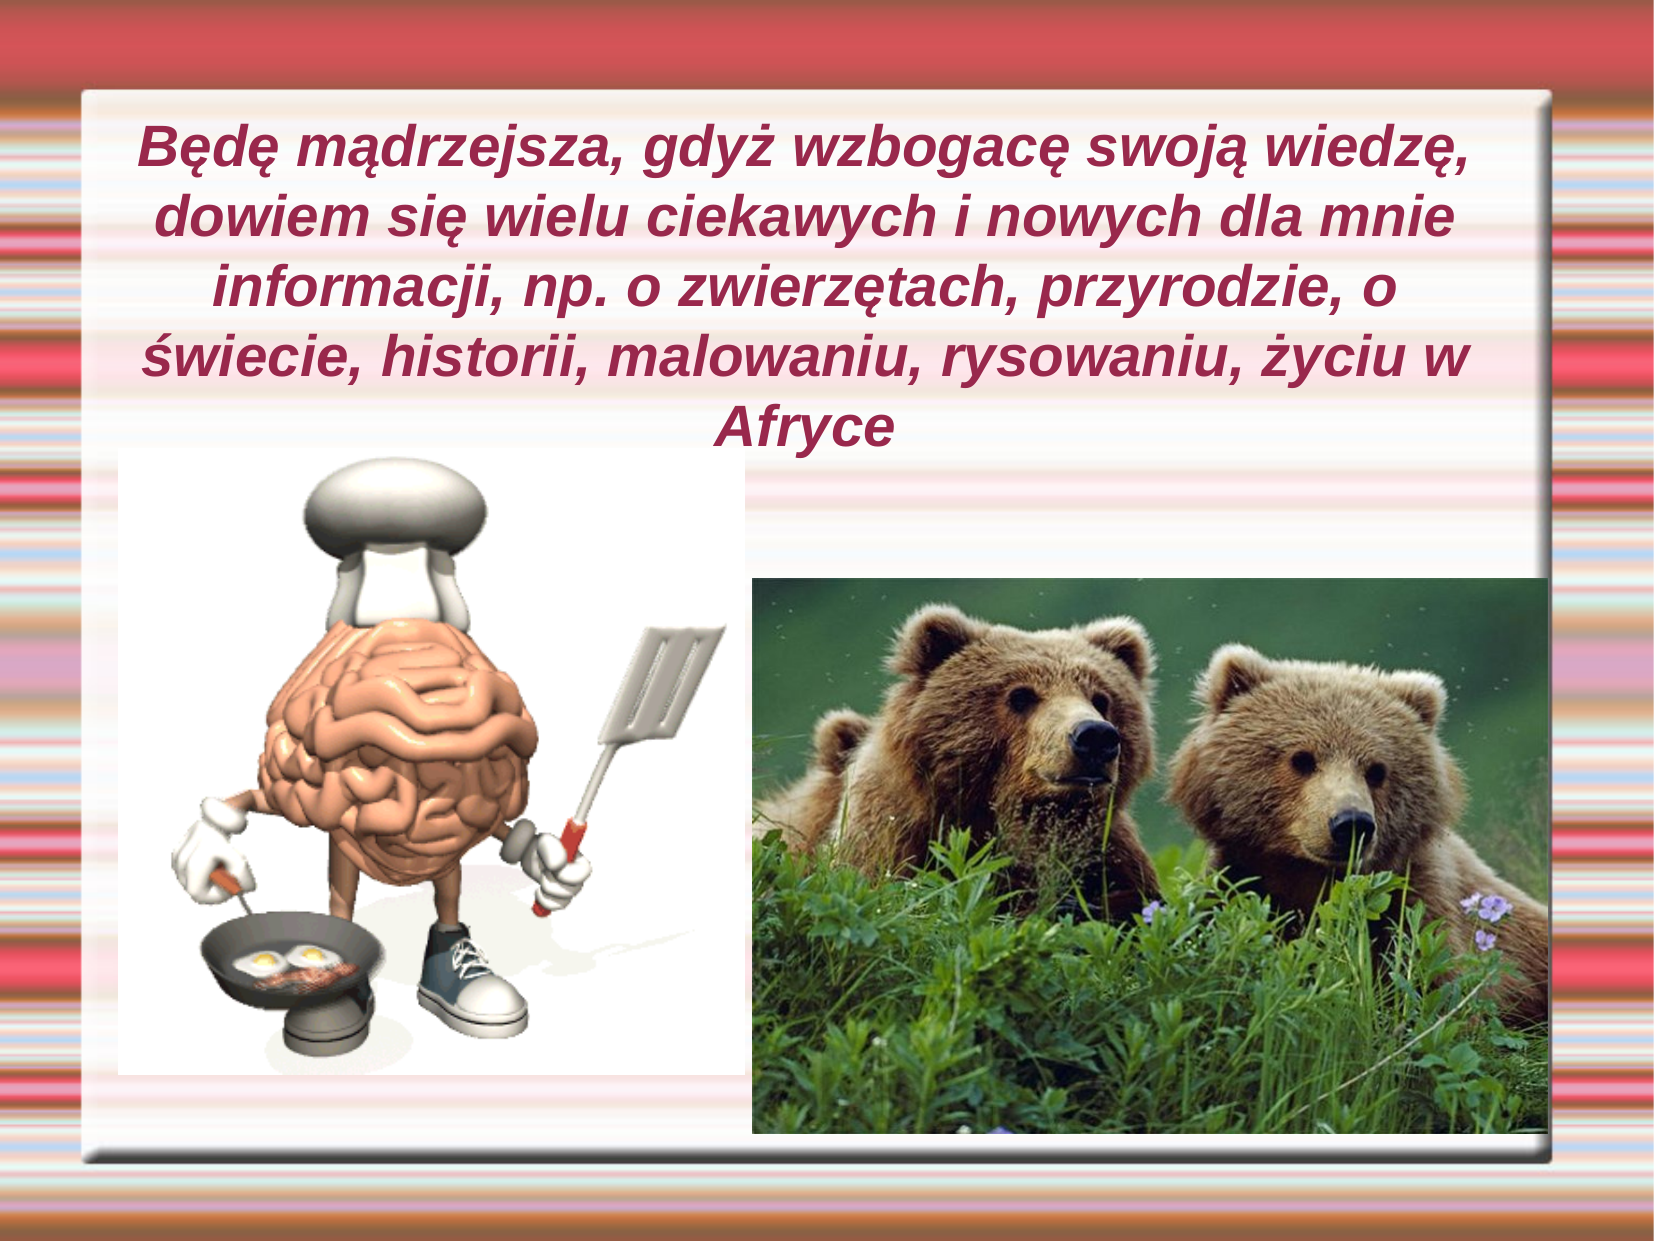

# Będę mądrzejsza, gdyż wzbogacę swoją wiedzę, dowiem się wielu ciekawych i nowych dla mnie informacji, np. o zwierzętach, przyrodzie, o świecie, historii, malowaniu, rysowaniu, życiu w Afryce